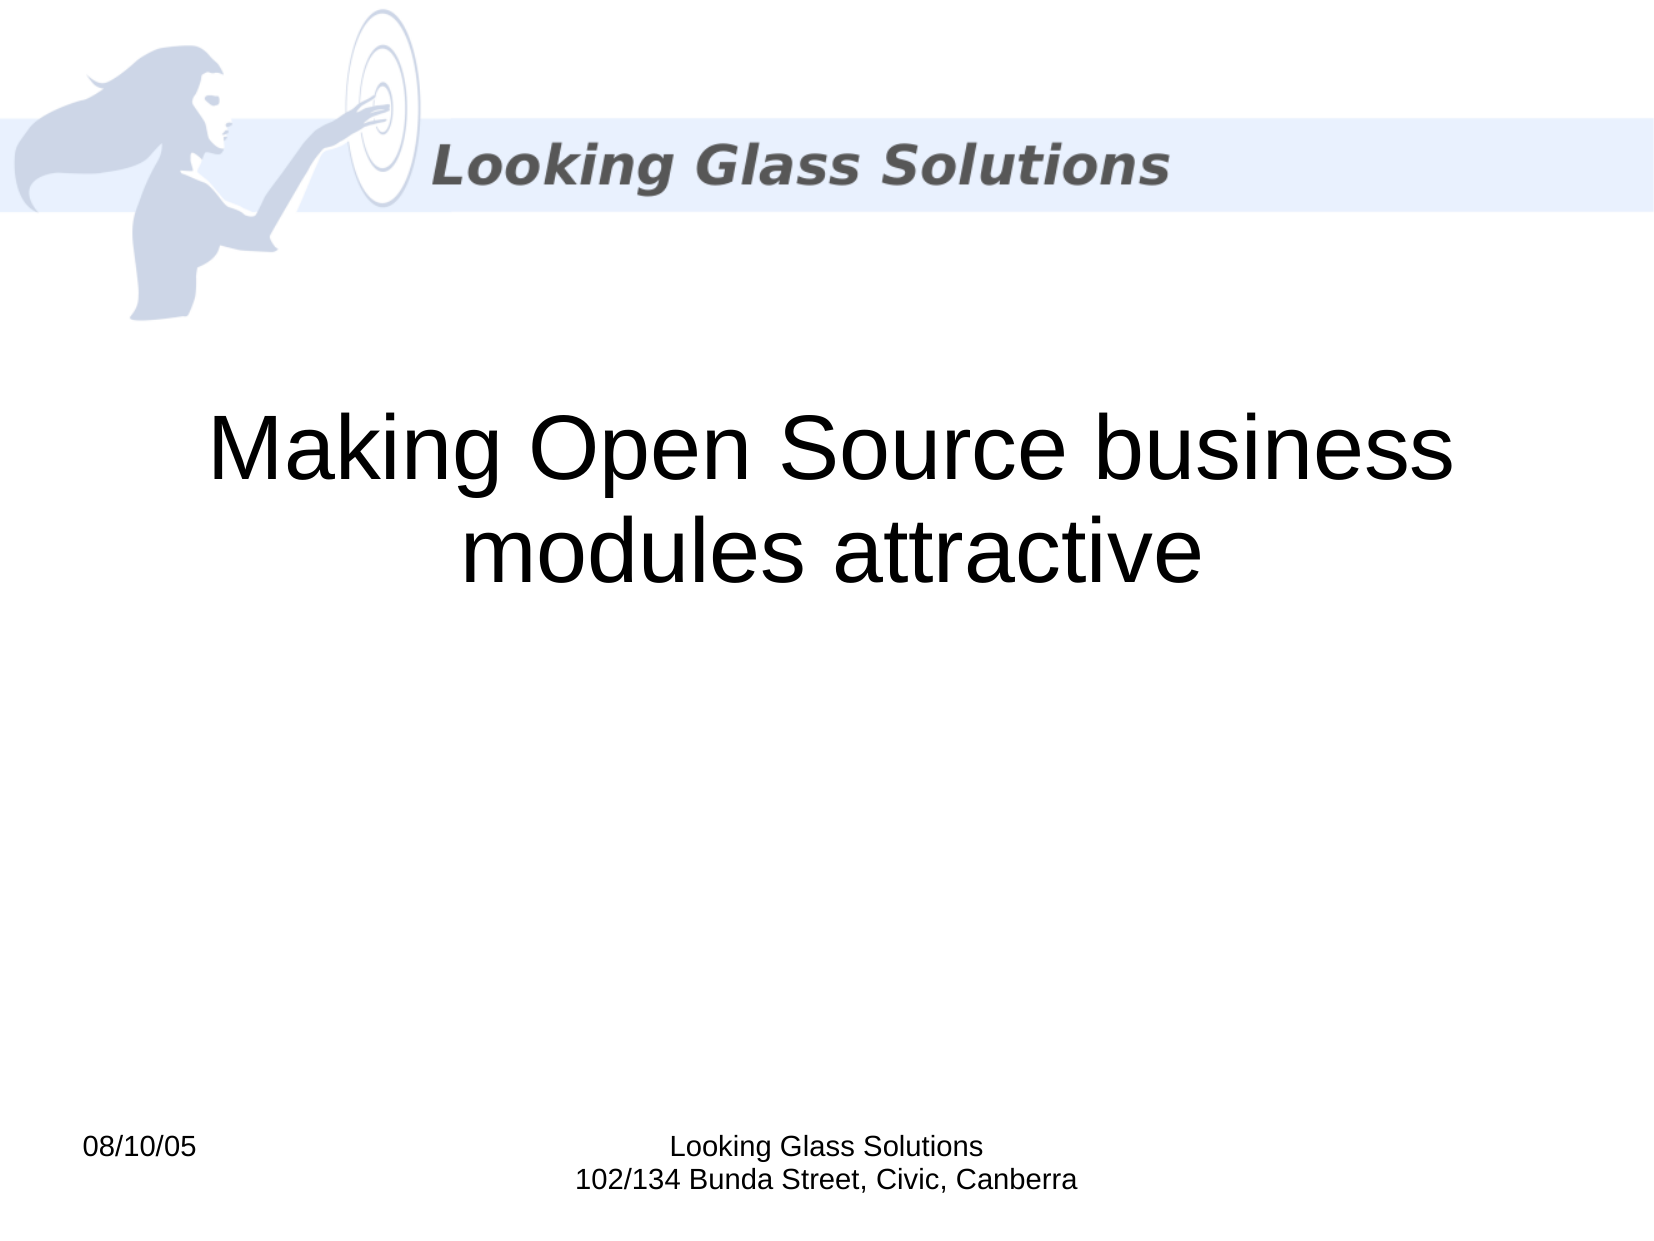

# Making Open Source business modules attractive